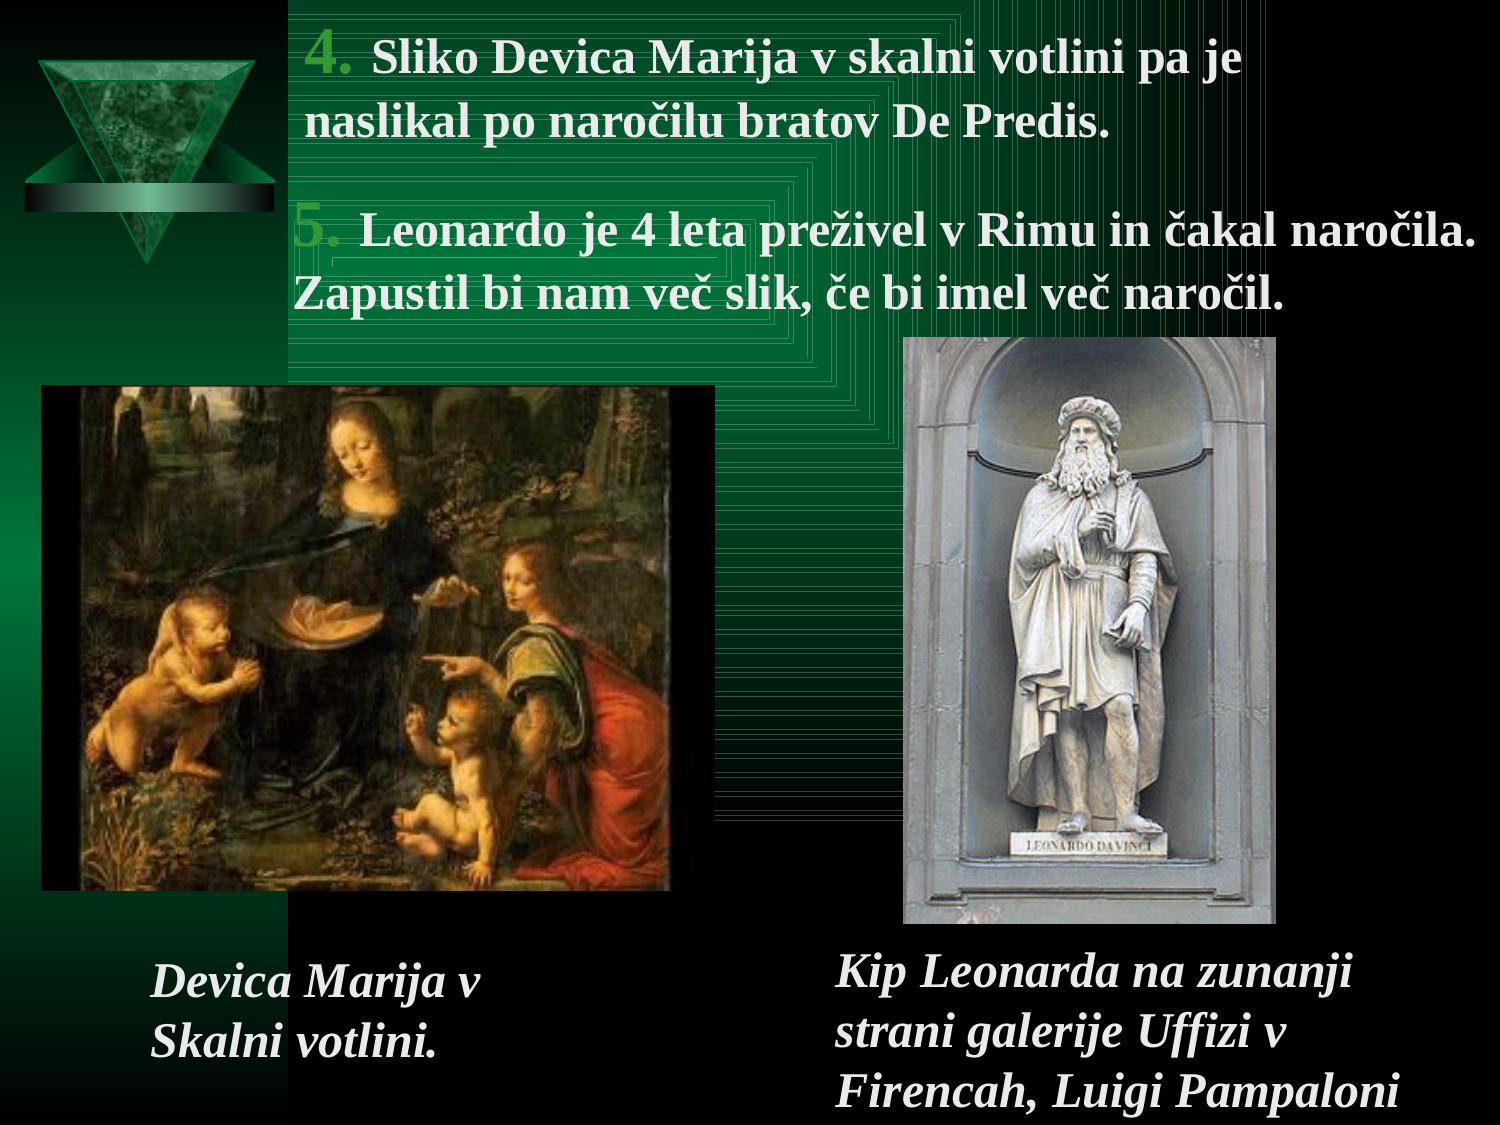

4. Sliko Devica Marija v skalni votlini pa je naslikal po naročilu bratov De Predis.
5. Leonardo je 4 leta preživel v Rimu in čakal naročila. Zapustil bi nam več slik, če bi imel več naročil.
Devica Marija v Skalni votlini.
Kip Leonarda na zunanji strani galerije Uffizi v Firencah, Luigi Pampaloni